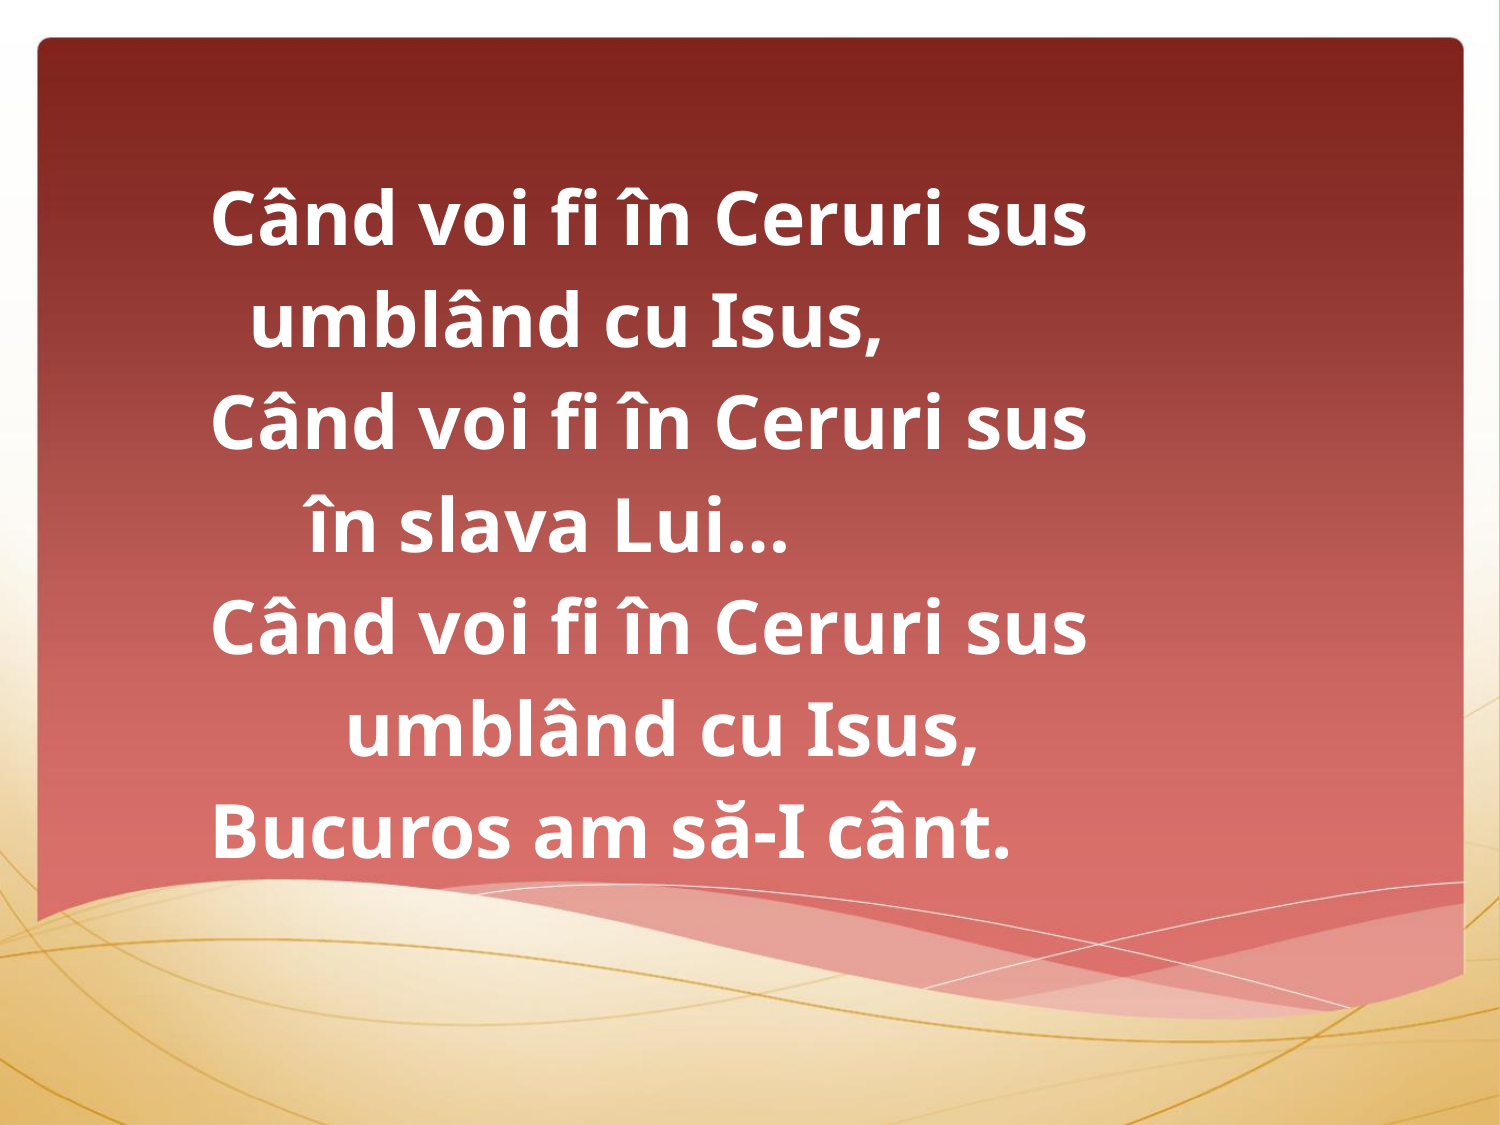

Când voi fi în Ceruri sus
 umblând cu Isus,
Când voi fi în Ceruri sus
 în slava Lui…
Când voi fi în Ceruri sus
	 umblând cu Isus,
Bucuros am să-I cânt.